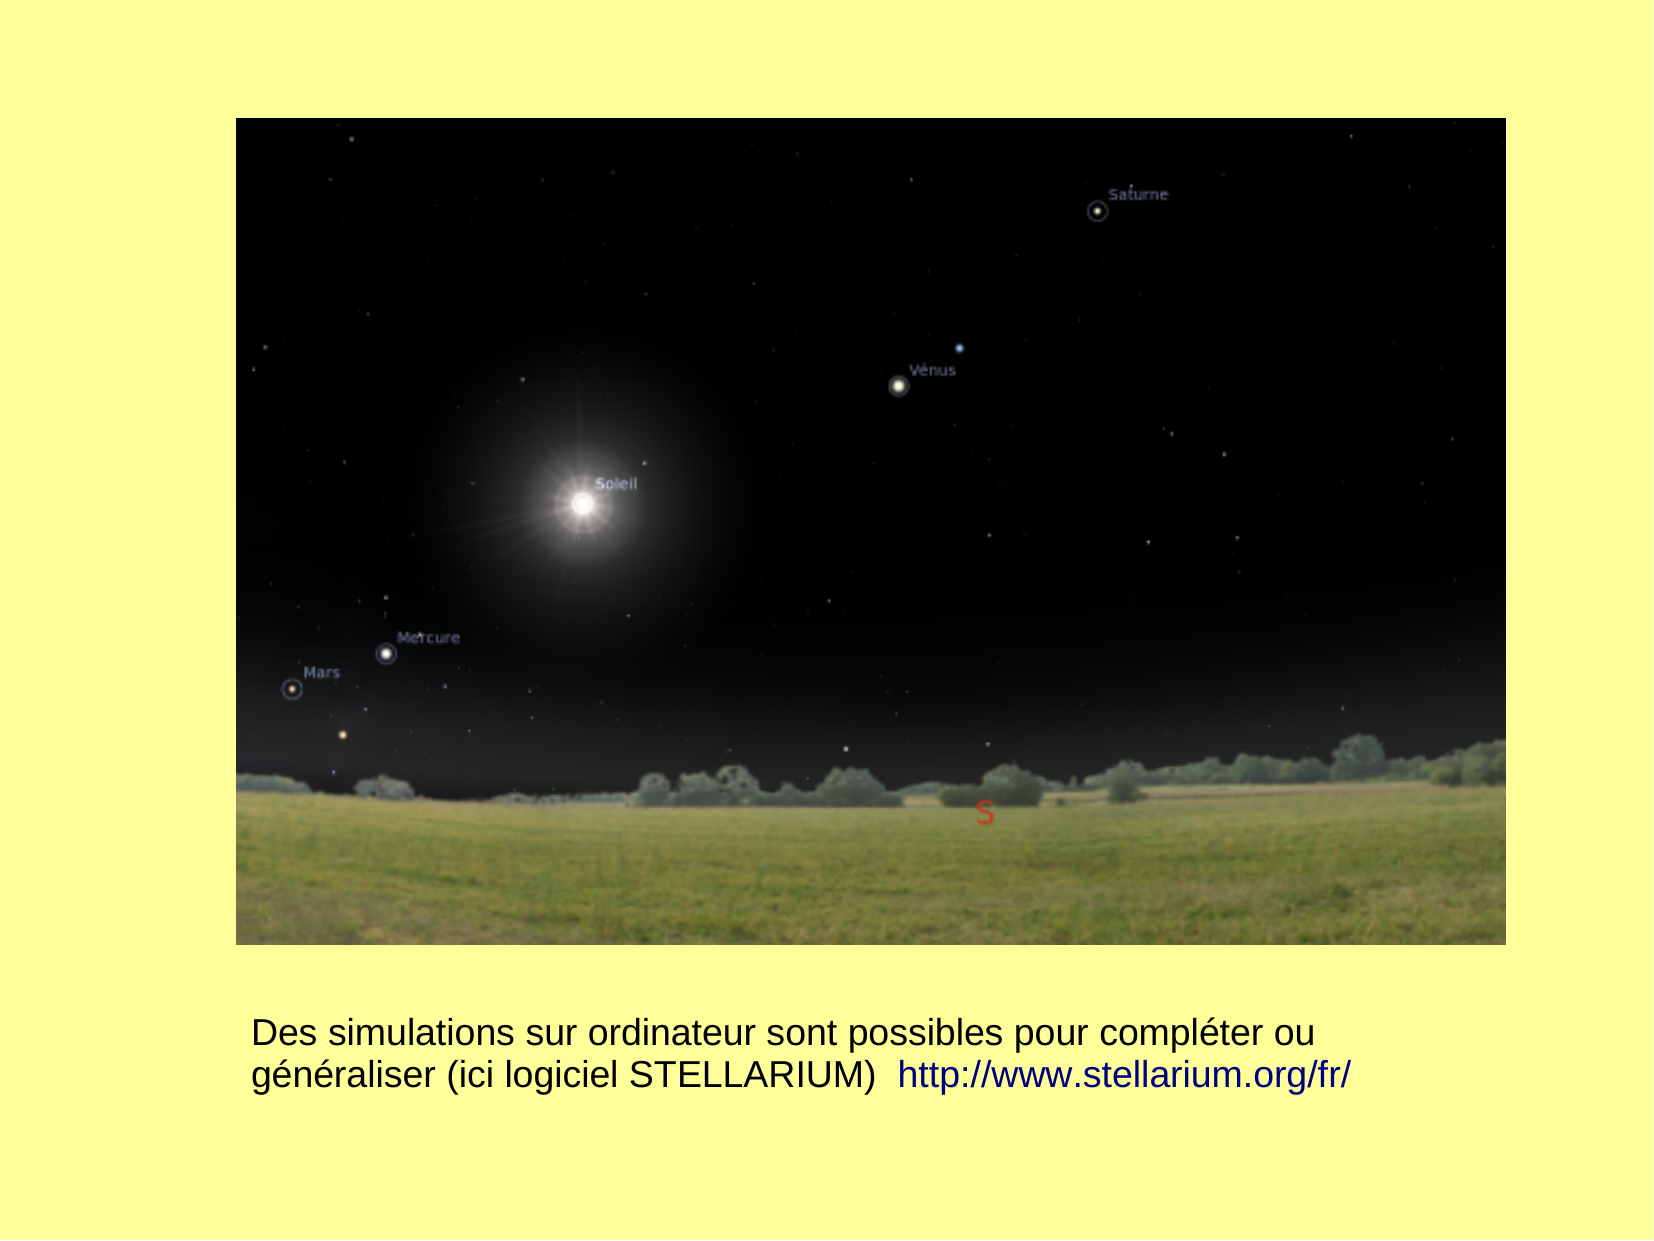

Des simulations sur ordinateur sont possibles pour compléter ou généraliser (ici logiciel STELLARIUM) http://www.stellarium.org/fr/